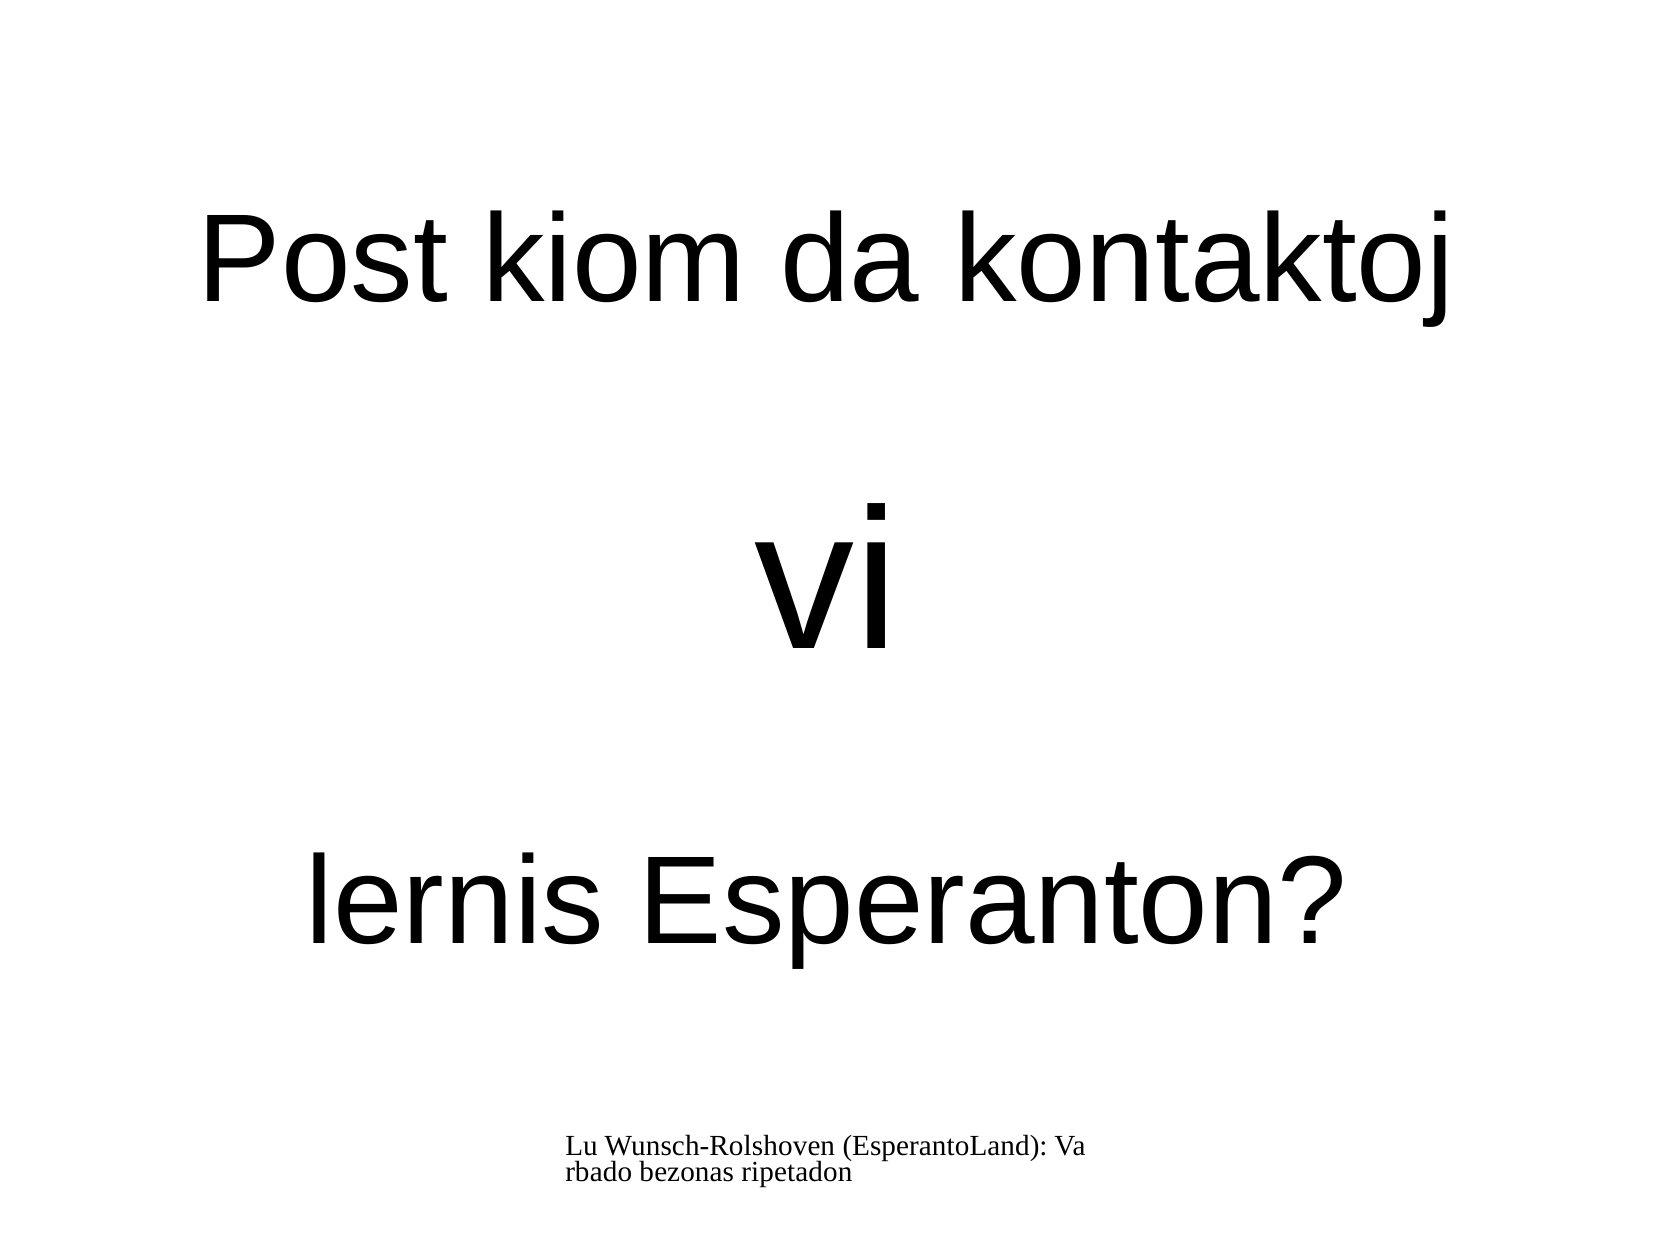

# Post kiom da kontaktoj
vi
lernis Esperanton?
Lu Wunsch-Rolshoven (EsperantoLand): Varbado bezonas ripetadon